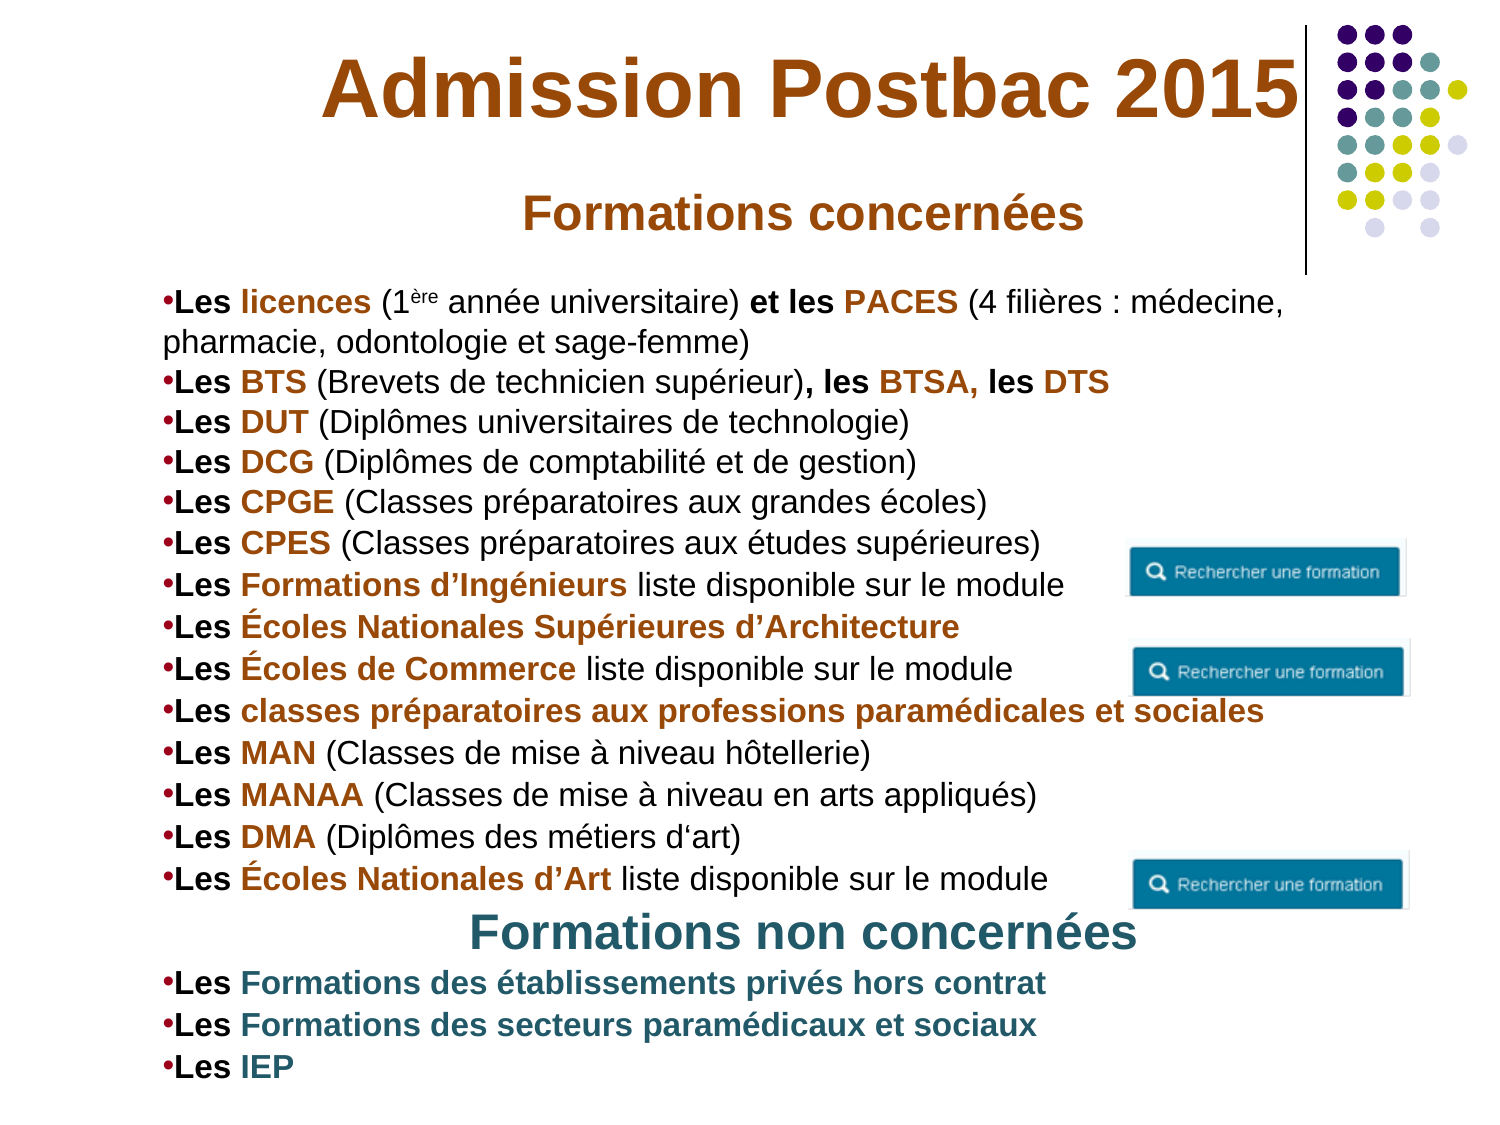

# Les formations concernées par APB
Admission Postbac 2015
Formations concernées
Les licences (1ère année universitaire) et les PACES (4 filières : médecine, pharmacie, odontologie et sage-femme)
Les BTS (Brevets de technicien supérieur), les BTSA, les DTS
Les DUT (Diplômes universitaires de technologie)
Les DCG (Diplômes de comptabilité et de gestion)
Les CPGE (Classes préparatoires aux grandes écoles)
Les CPES (Classes préparatoires aux études supérieures)
Les Formations d’Ingénieurs liste disponible sur le module
Les Écoles Nationales Supérieures d’Architecture
Les Écoles de Commerce liste disponible sur le module
Les classes préparatoires aux professions paramédicales et sociales
Les MAN (Classes de mise à niveau hôtellerie)
Les MANAA (Classes de mise à niveau en arts appliqués)
Les DMA (Diplômes des métiers d‘art)
Les Écoles Nationales d’Art liste disponible sur le module
Formations non concernées
Les Formations des établissements privés hors contrat
Les Formations des secteurs paramédicaux et sociaux
Les IEP